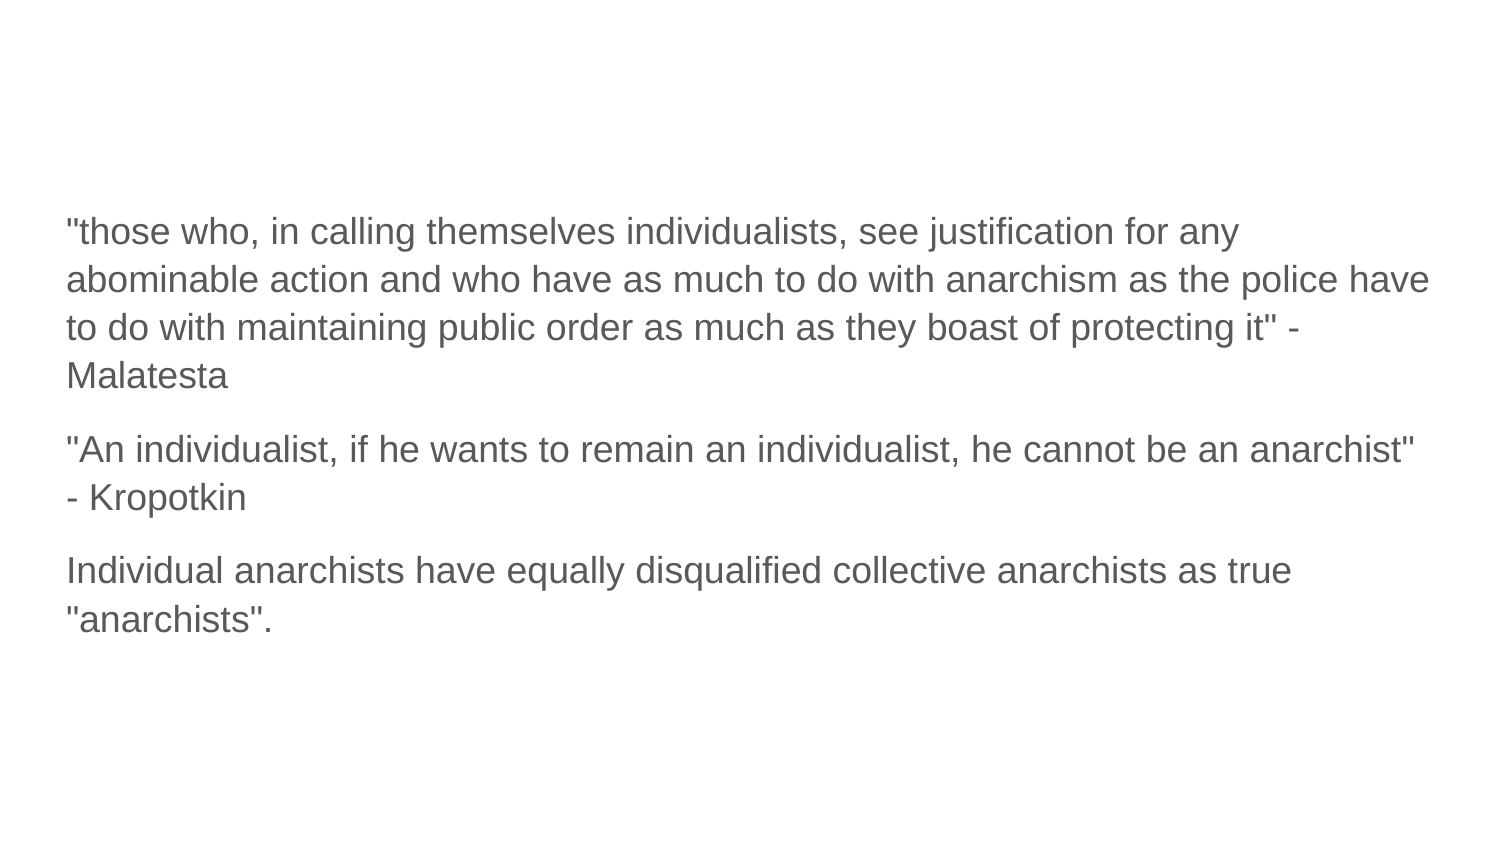

#
"those who, in calling themselves individualists, see justification for any abominable action and who have as much to do with anarchism as the police have to do with maintaining public order as much as they boast of protecting it" - Malatesta
"An individualist, if he wants to remain an individualist, he cannot be an anarchist" - Kropotkin
Individual anarchists have equally disqualified collective anarchists as true "anarchists".